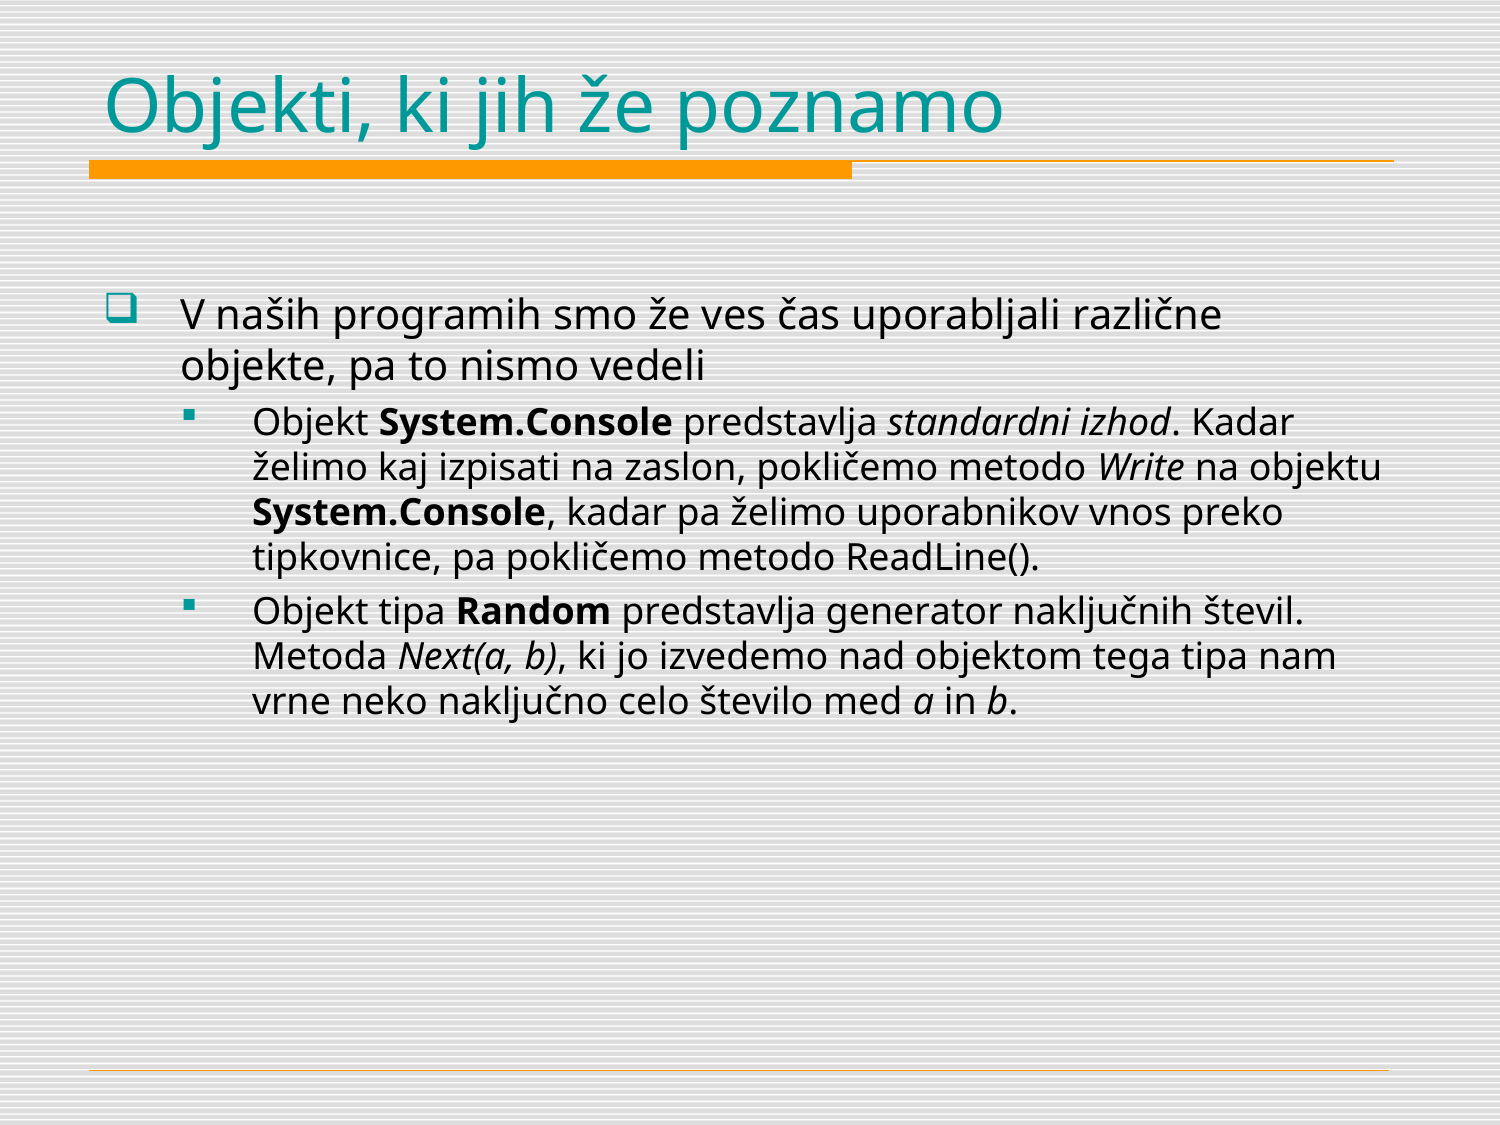

# Objekti, ki jih že poznamo
V naših programih smo že ves čas uporabljali različne objekte, pa to nismo vedeli
Objekt System.Console predstavlja standardni izhod. Kadar želimo kaj izpisati na zaslon, pokličemo metodo Write na objektu System.Console, kadar pa želimo uporabnikov vnos preko tipkovnice, pa pokličemo metodo ReadLine().
Objekt tipa Random predstavlja generator naključnih števil. Metoda Next(a, b), ki jo izvedemo nad objektom tega tipa nam vrne neko naključno celo število med a in b.